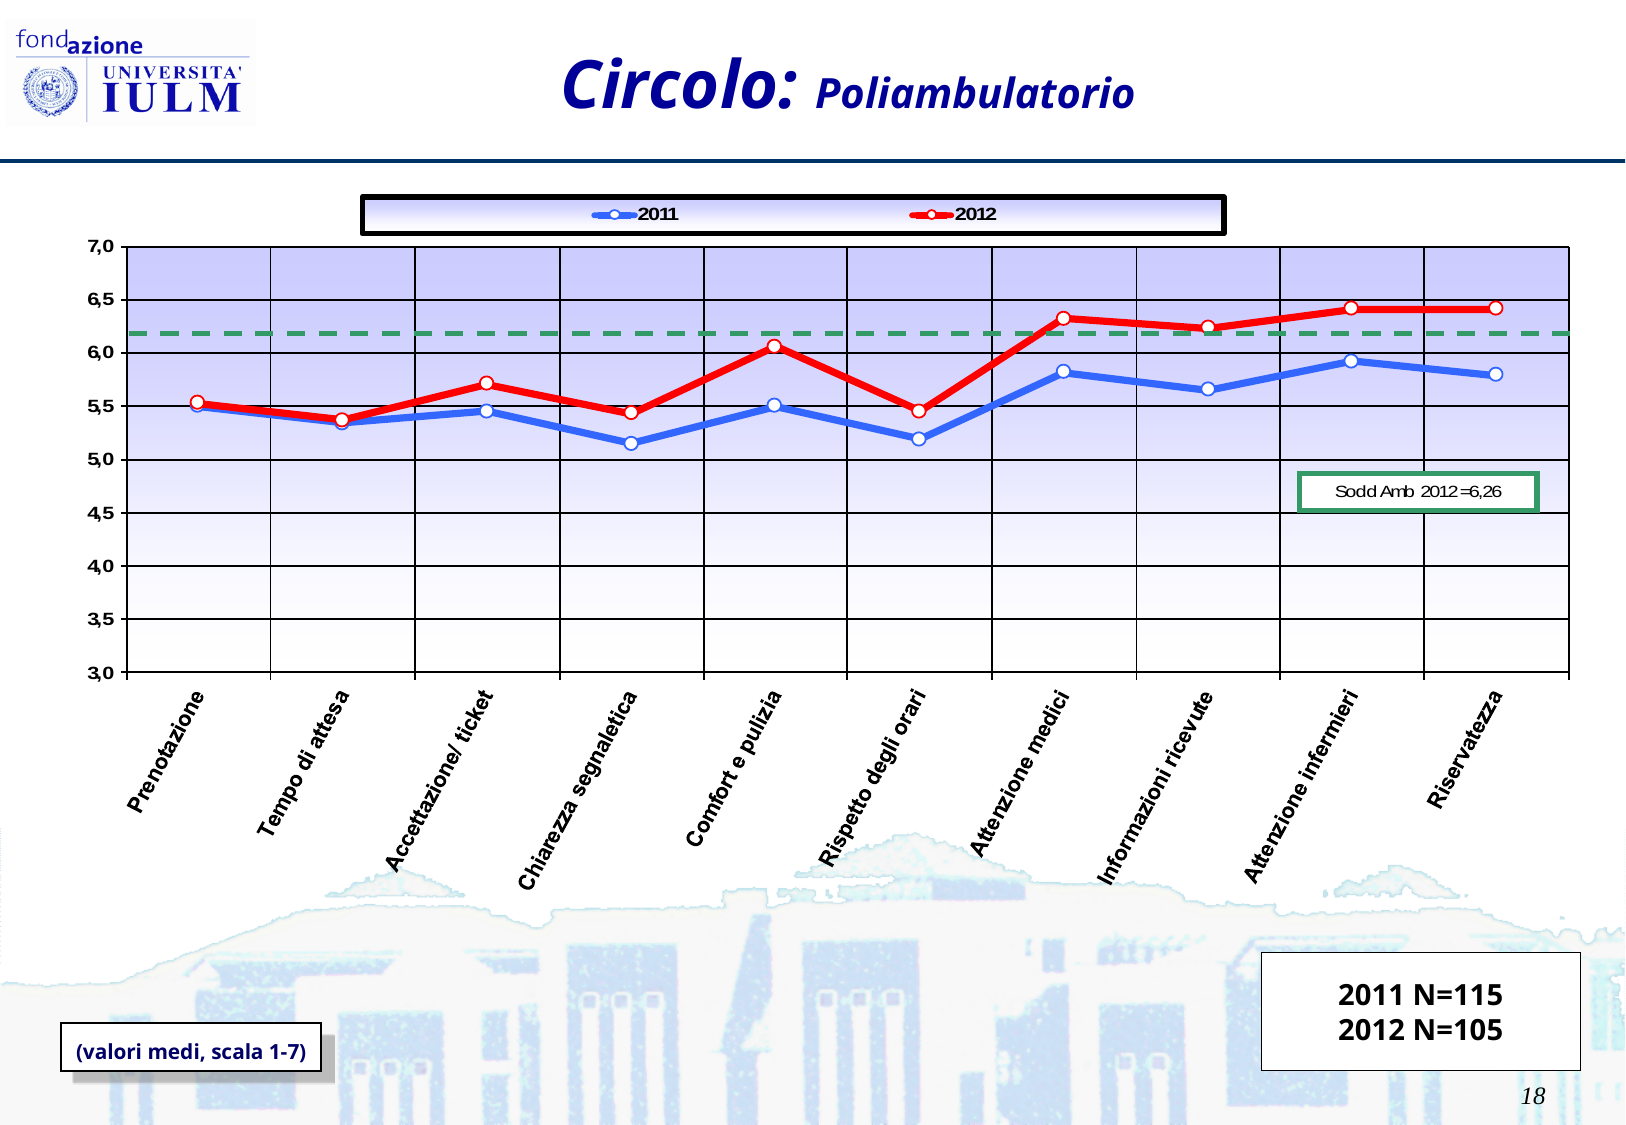

Circolo: Poliambulatorio
2011 N=115
2012 N=105
(valori medi, scala 1-7)